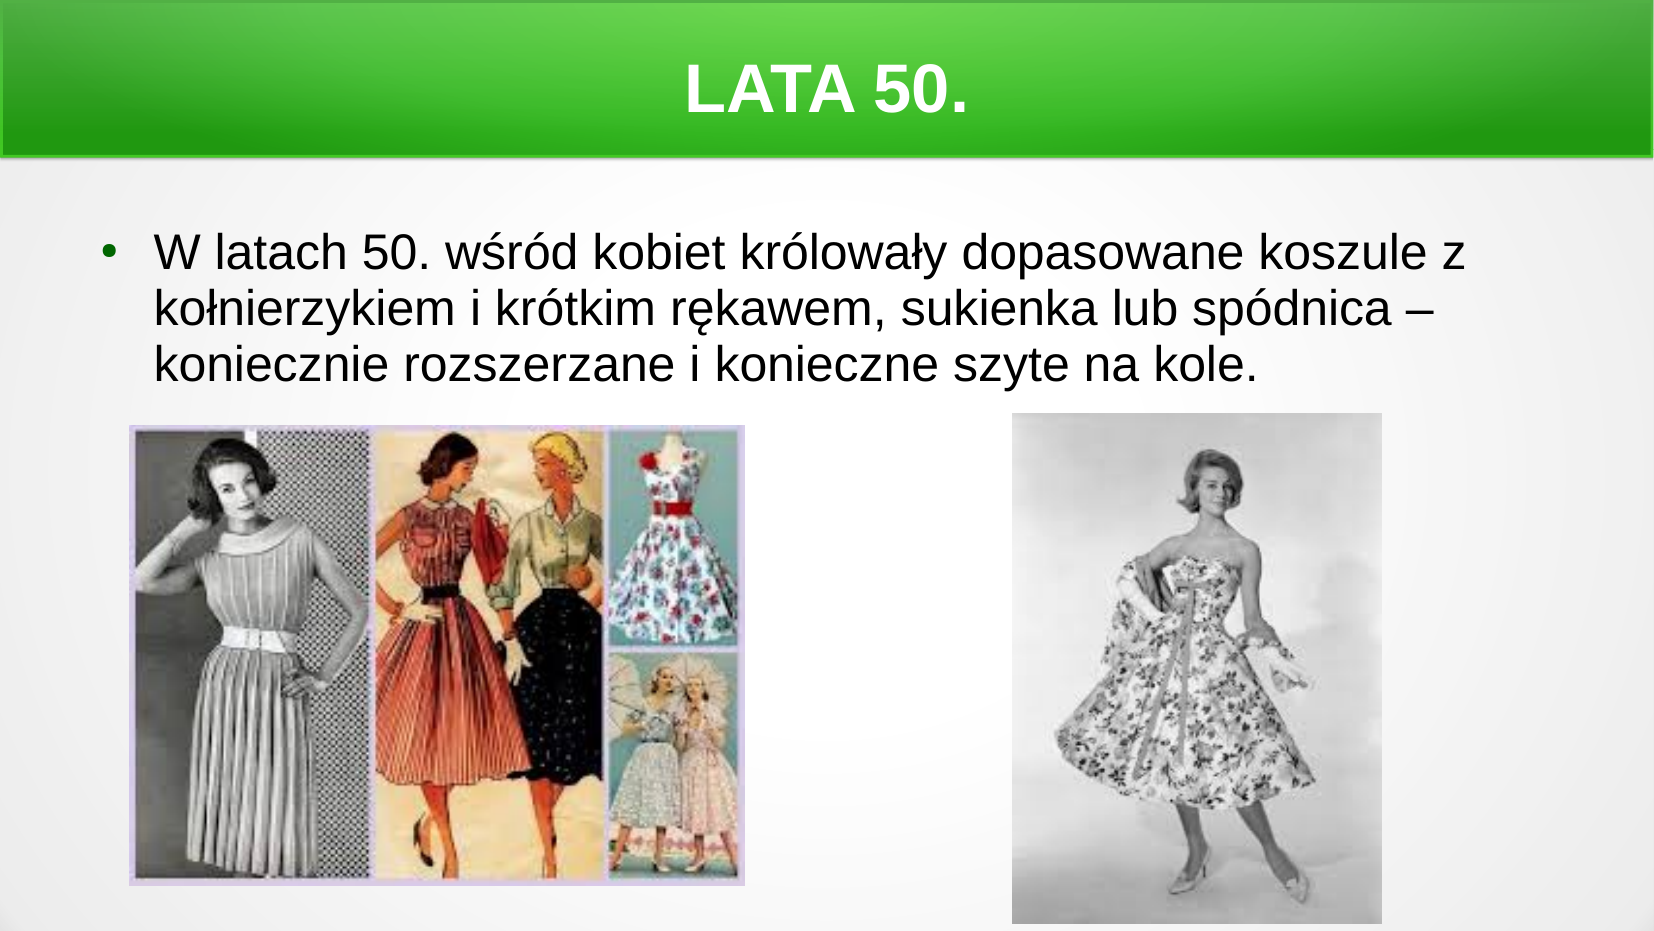

# LATA 50.
W latach 50. wśród kobiet królowały dopasowane koszule z kołnierzykiem i krótkim rękawem, sukienka lub spódnica – koniecznie rozszerzane i konieczne szyte na kole.